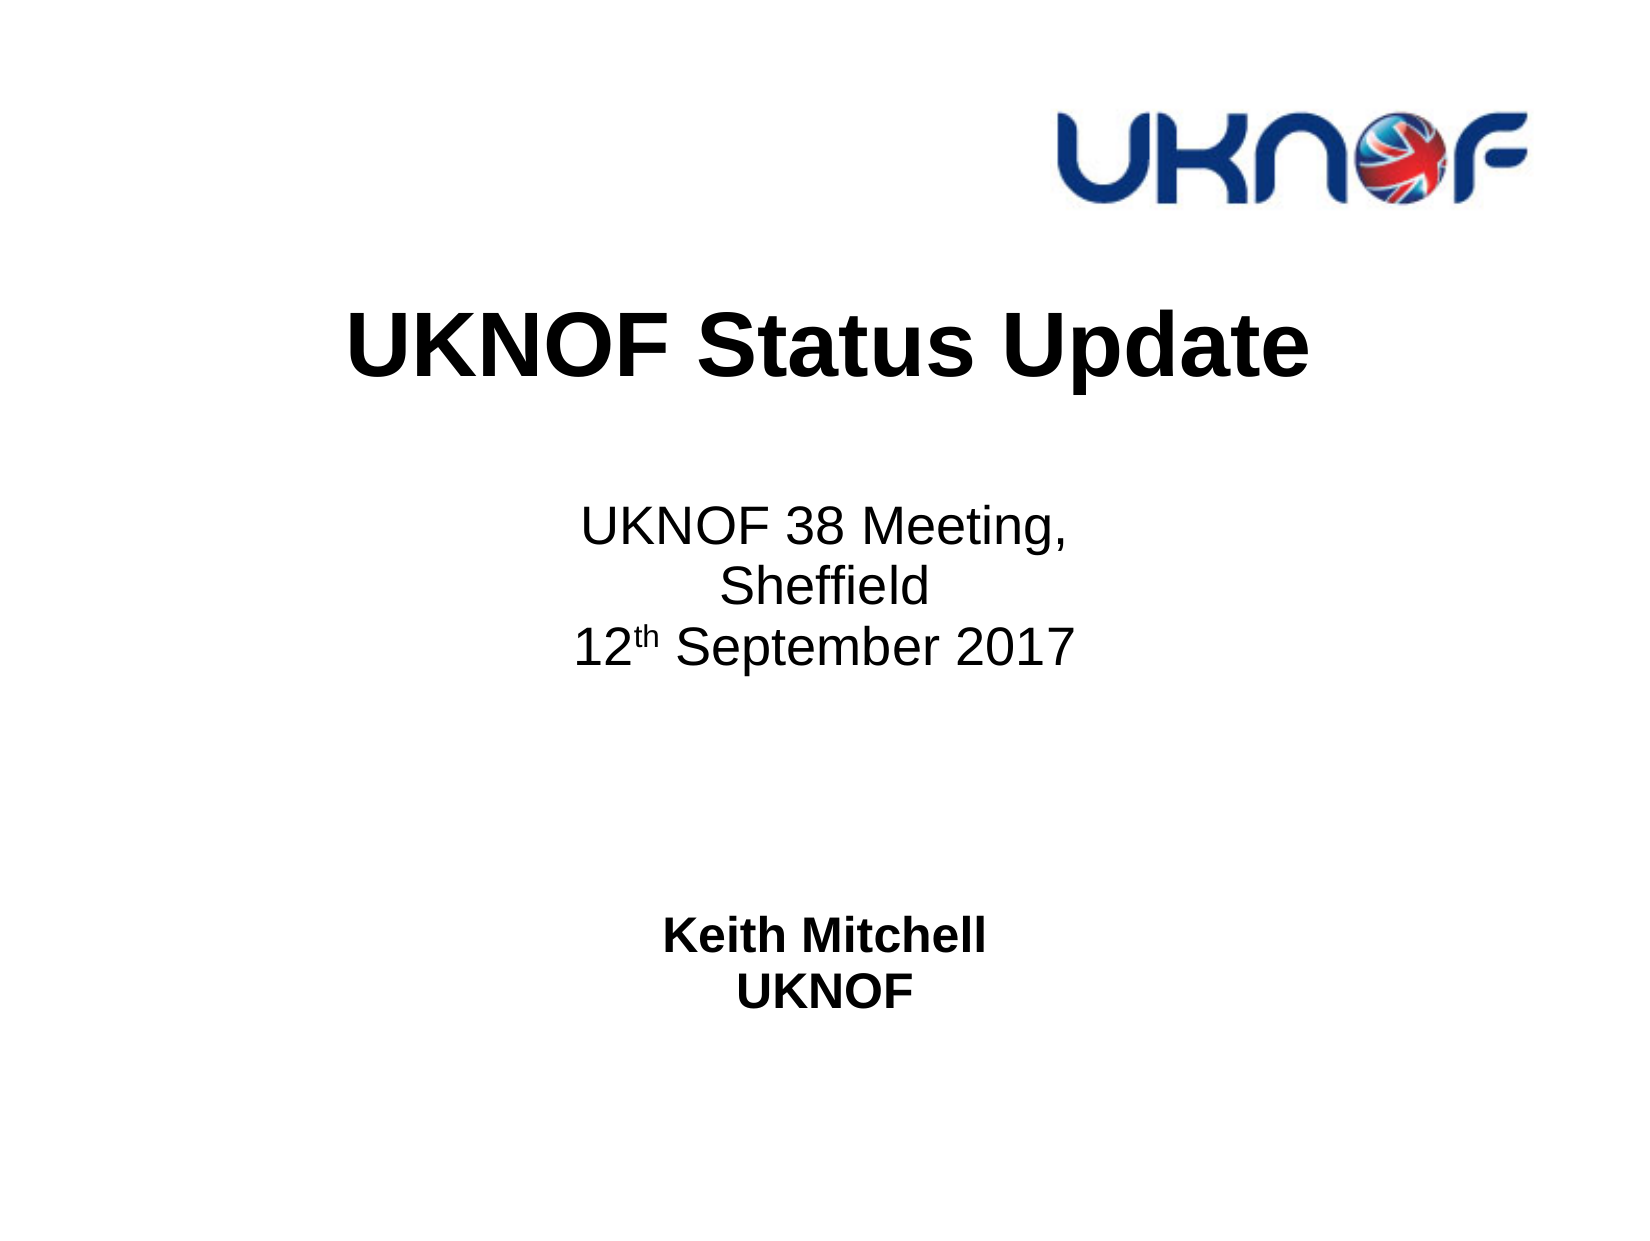

UKNOF Status Update
UKNOF 38 Meeting,
Sheffield
12th September 2017
Keith Mitchell
UKNOF